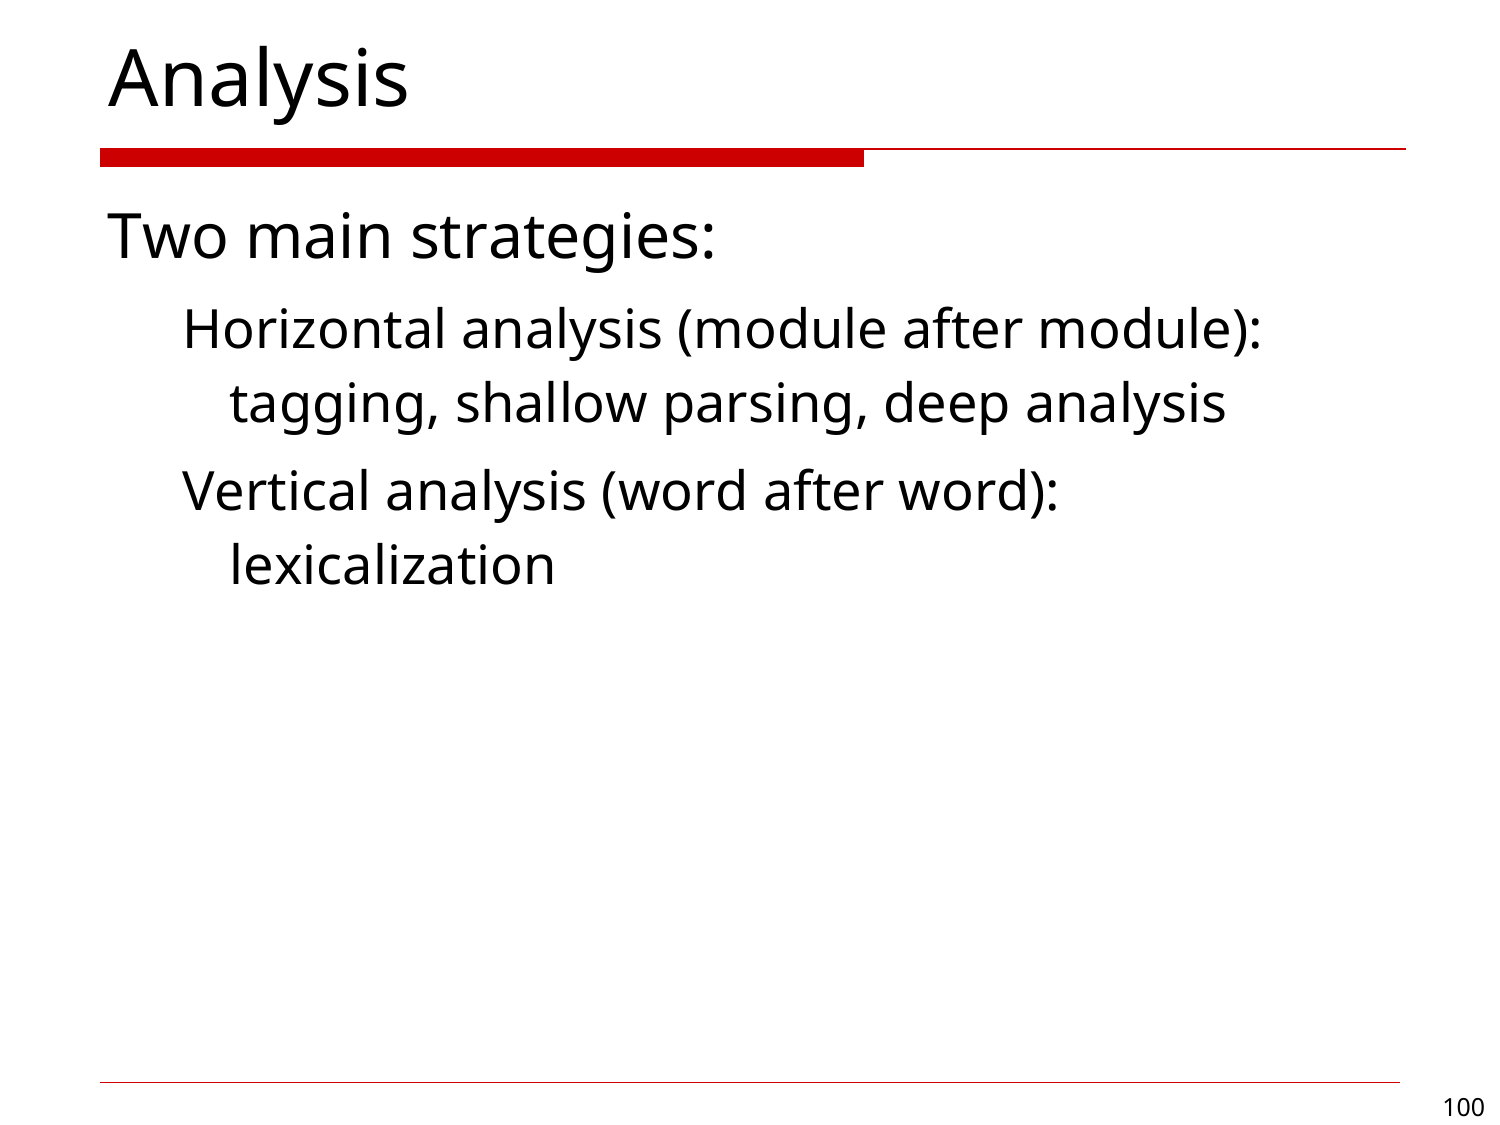

# Analysis
Two main strategies:
Horizontal analysis (module after module): tagging, shallow parsing, deep analysis
Vertical analysis (word after word): lexicalization
100